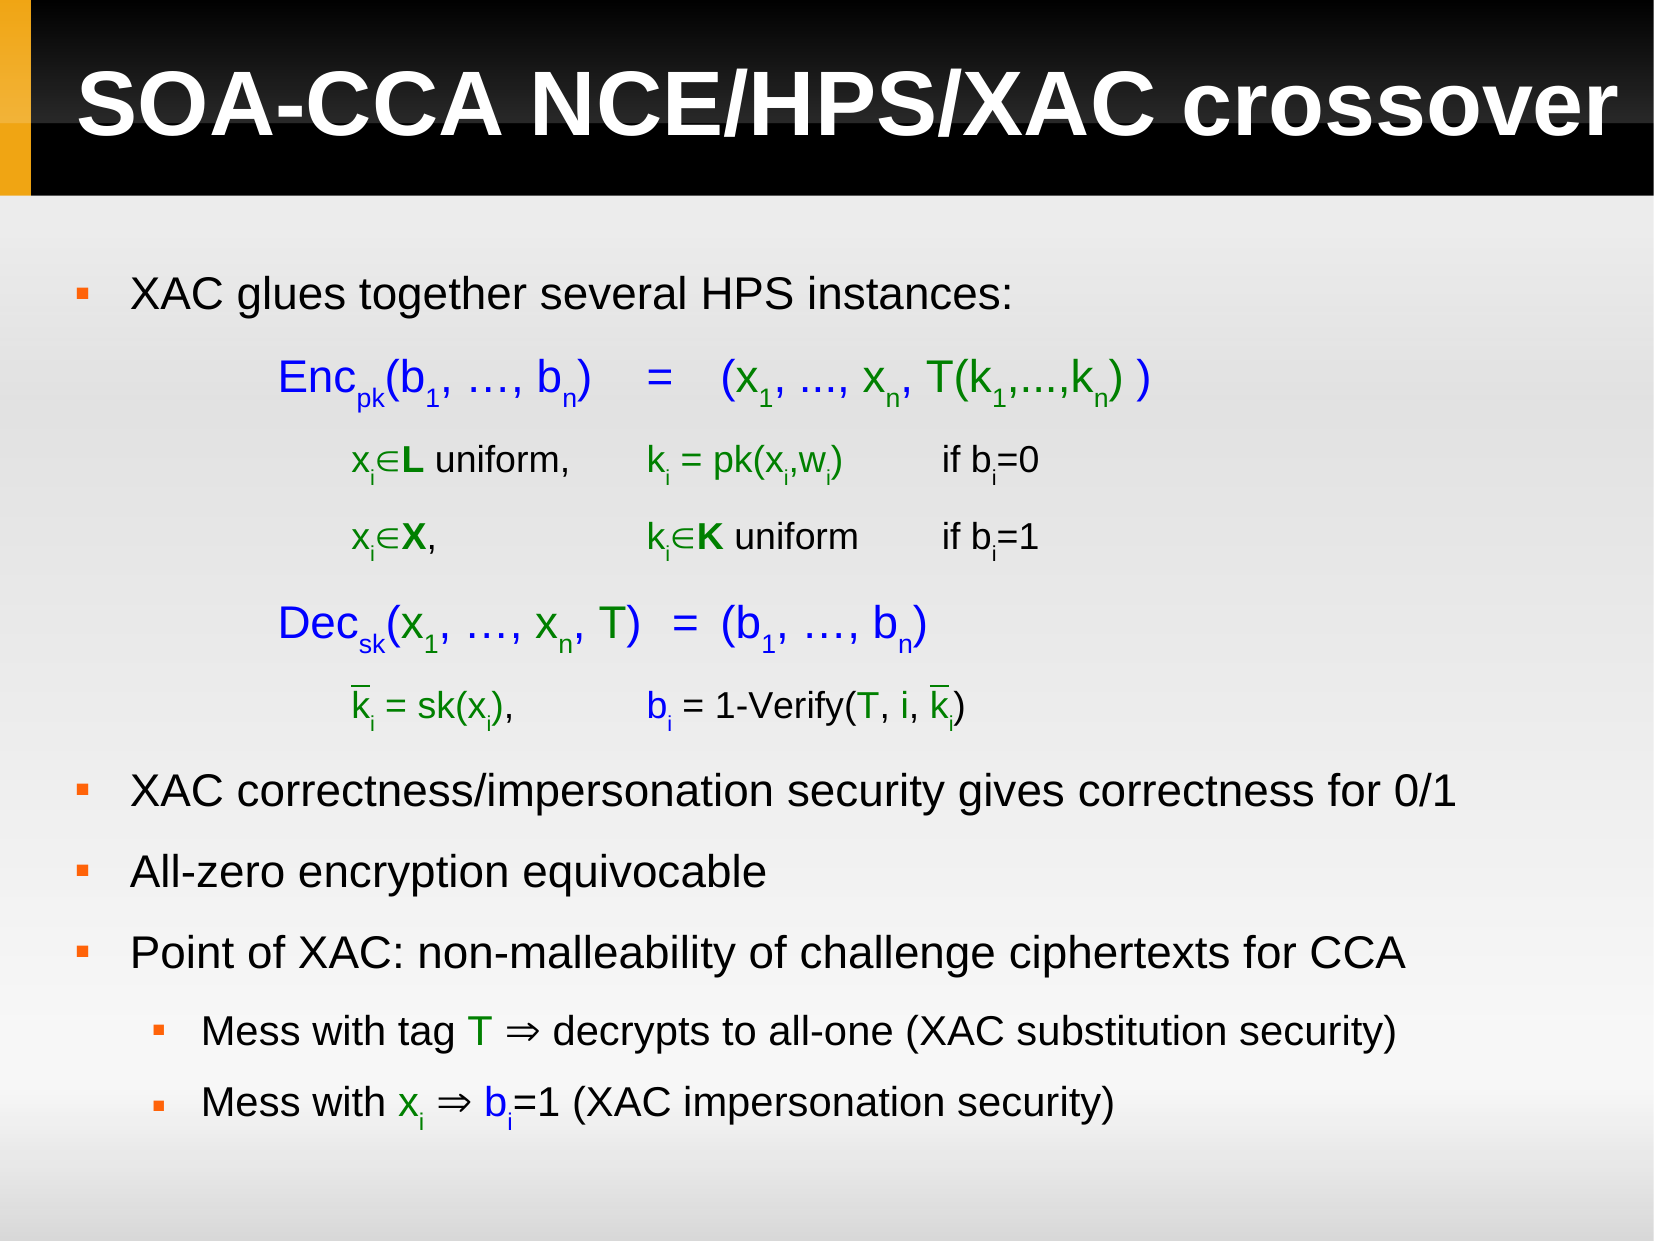

# SOA-CCA NCE/HPS/XAC crossover
XAC glues together several HPS instances:
		Encpk(b1, …, bn)	= 	(x1, ..., xn, T(k1,...,kn) )
			xiÎL uniform,		ki = pk(xi,wi)		if bi=0
			xiÎX, 			kiÎK uniform		if bi=1
		Decsk(x1, …, xn, T)	 =	(b1, …, bn)
			ki = sk(xi),		bi = 1-Verify(T, i, ki)
XAC correctness/impersonation security gives correctness for 0/1
All-zero encryption equivocable
Point of XAC: non-malleability of challenge ciphertexts for CCA
Mess with tag T Þ decrypts to all-one (XAC substitution security)
Mess with xi Þ bi=1 (XAC impersonation security)